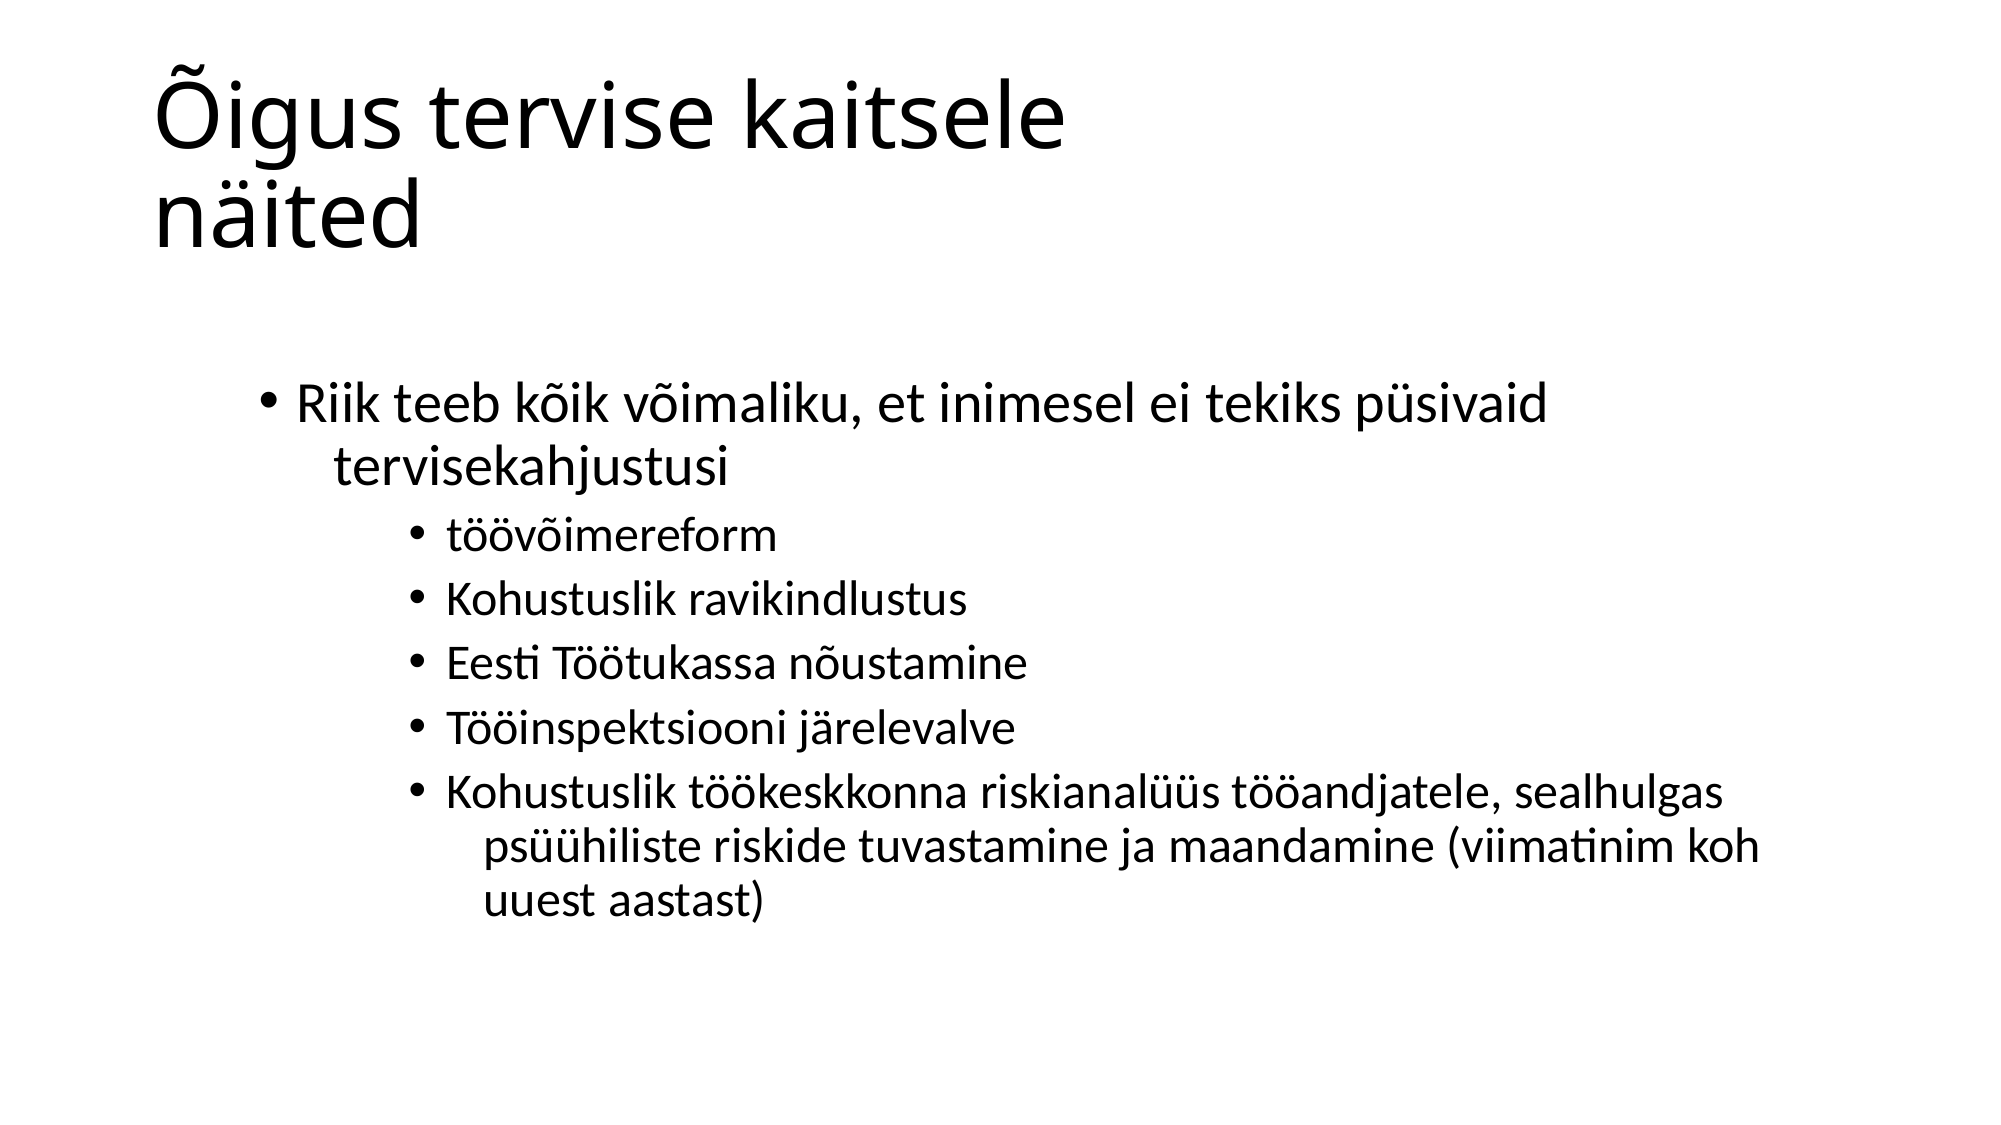

# Õigus tervise kaitsele näited
Riik teeb kõik võimaliku, et inimesel ei tekiks püsivaid tervisekahjustusi
töövõimereform
Kohustuslik ravikindlustus
Eesti Töötukassa nõustamine
Tööinspektsiooni järelevalve
Kohustuslik töökeskkonna riskianalüüs tööandjatele, sealhulgas psüühiliste riskide tuvastamine ja maandamine (viimatinim koh uuest aastast)